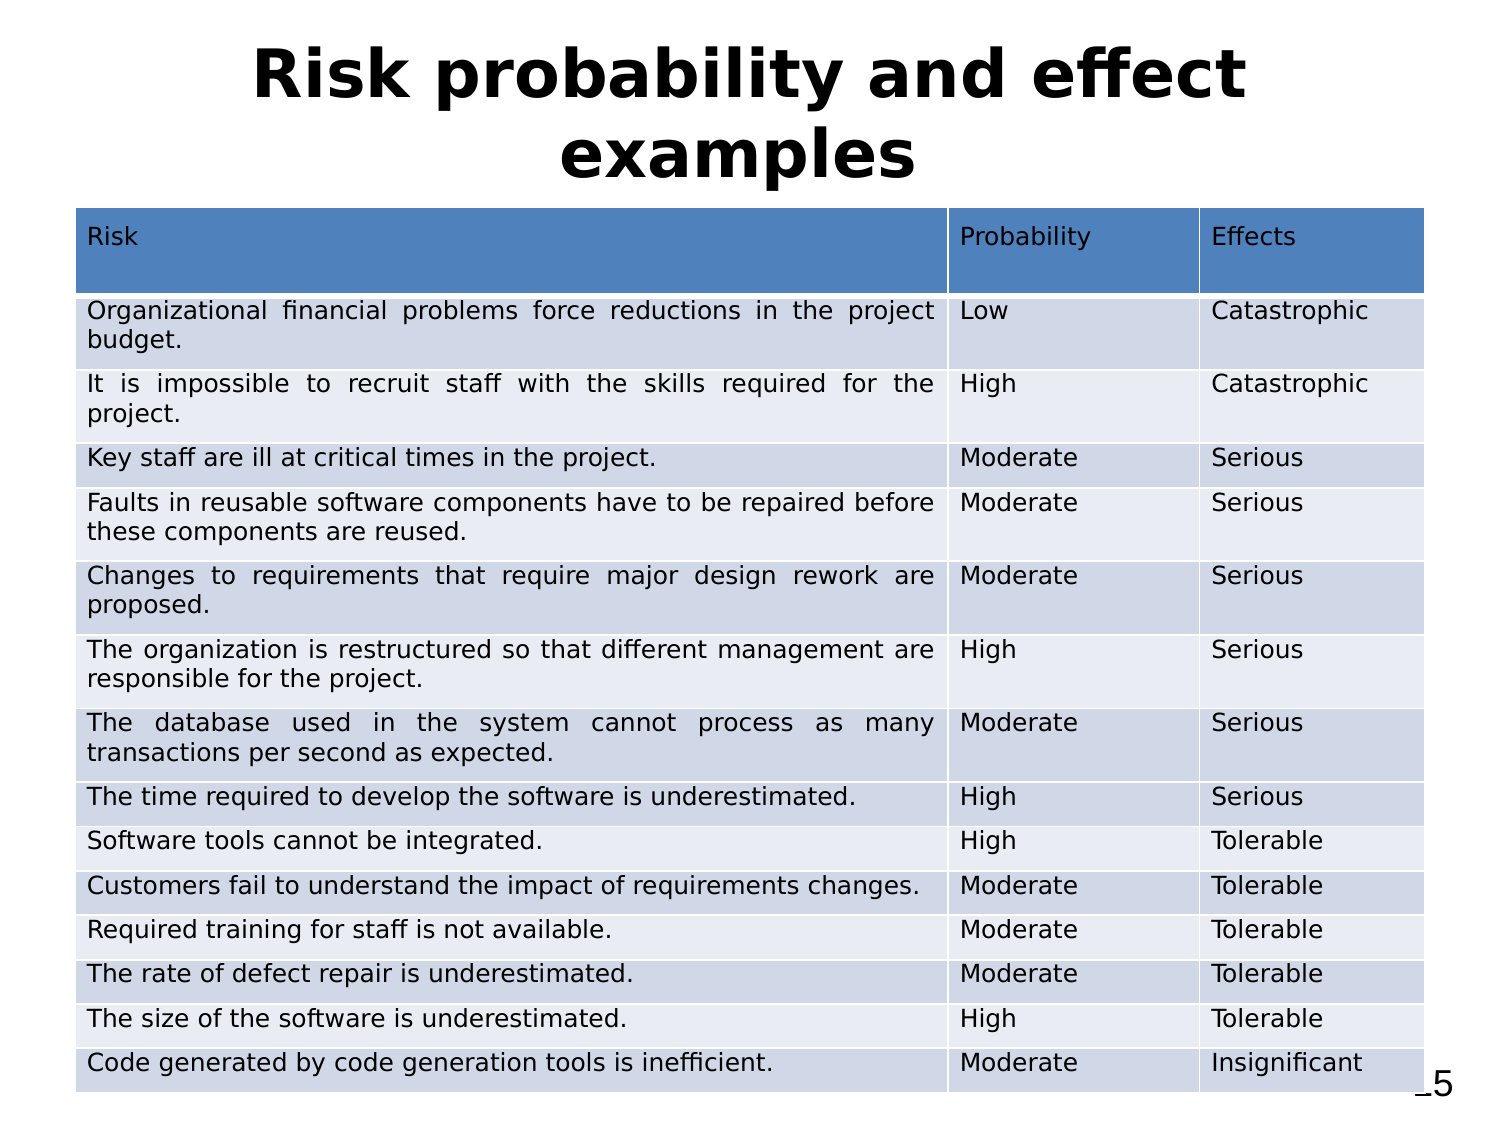

# Risk probability and effect examples
| Risk | Probability | Effects |
| --- | --- | --- |
| Organizational financial problems force reductions in the project budget. | Low | Catastrophic |
| It is impossible to recruit staff with the skills required for the project. | High | Catastrophic |
| Key staff are ill at critical times in the project. | Moderate | Serious |
| Faults in reusable software components have to be repaired before these components are reused. | Moderate | Serious |
| Changes to requirements that require major design rework are proposed. | Moderate | Serious |
| The organization is restructured so that different management are responsible for the project. | High | Serious |
| The database used in the system cannot process as many transactions per second as expected. | Moderate | Serious |
| The time required to develop the software is underestimated. | High | Serious |
| Software tools cannot be integrated. | High | Tolerable |
| Customers fail to understand the impact of requirements changes. | Moderate | Tolerable |
| Required training for staff is not available. | Moderate | Tolerable |
| The rate of defect repair is underestimated. | Moderate | Tolerable |
| The size of the software is underestimated. | High | Tolerable |
| Code generated by code generation tools is inefficient. | Moderate | Insignificant |